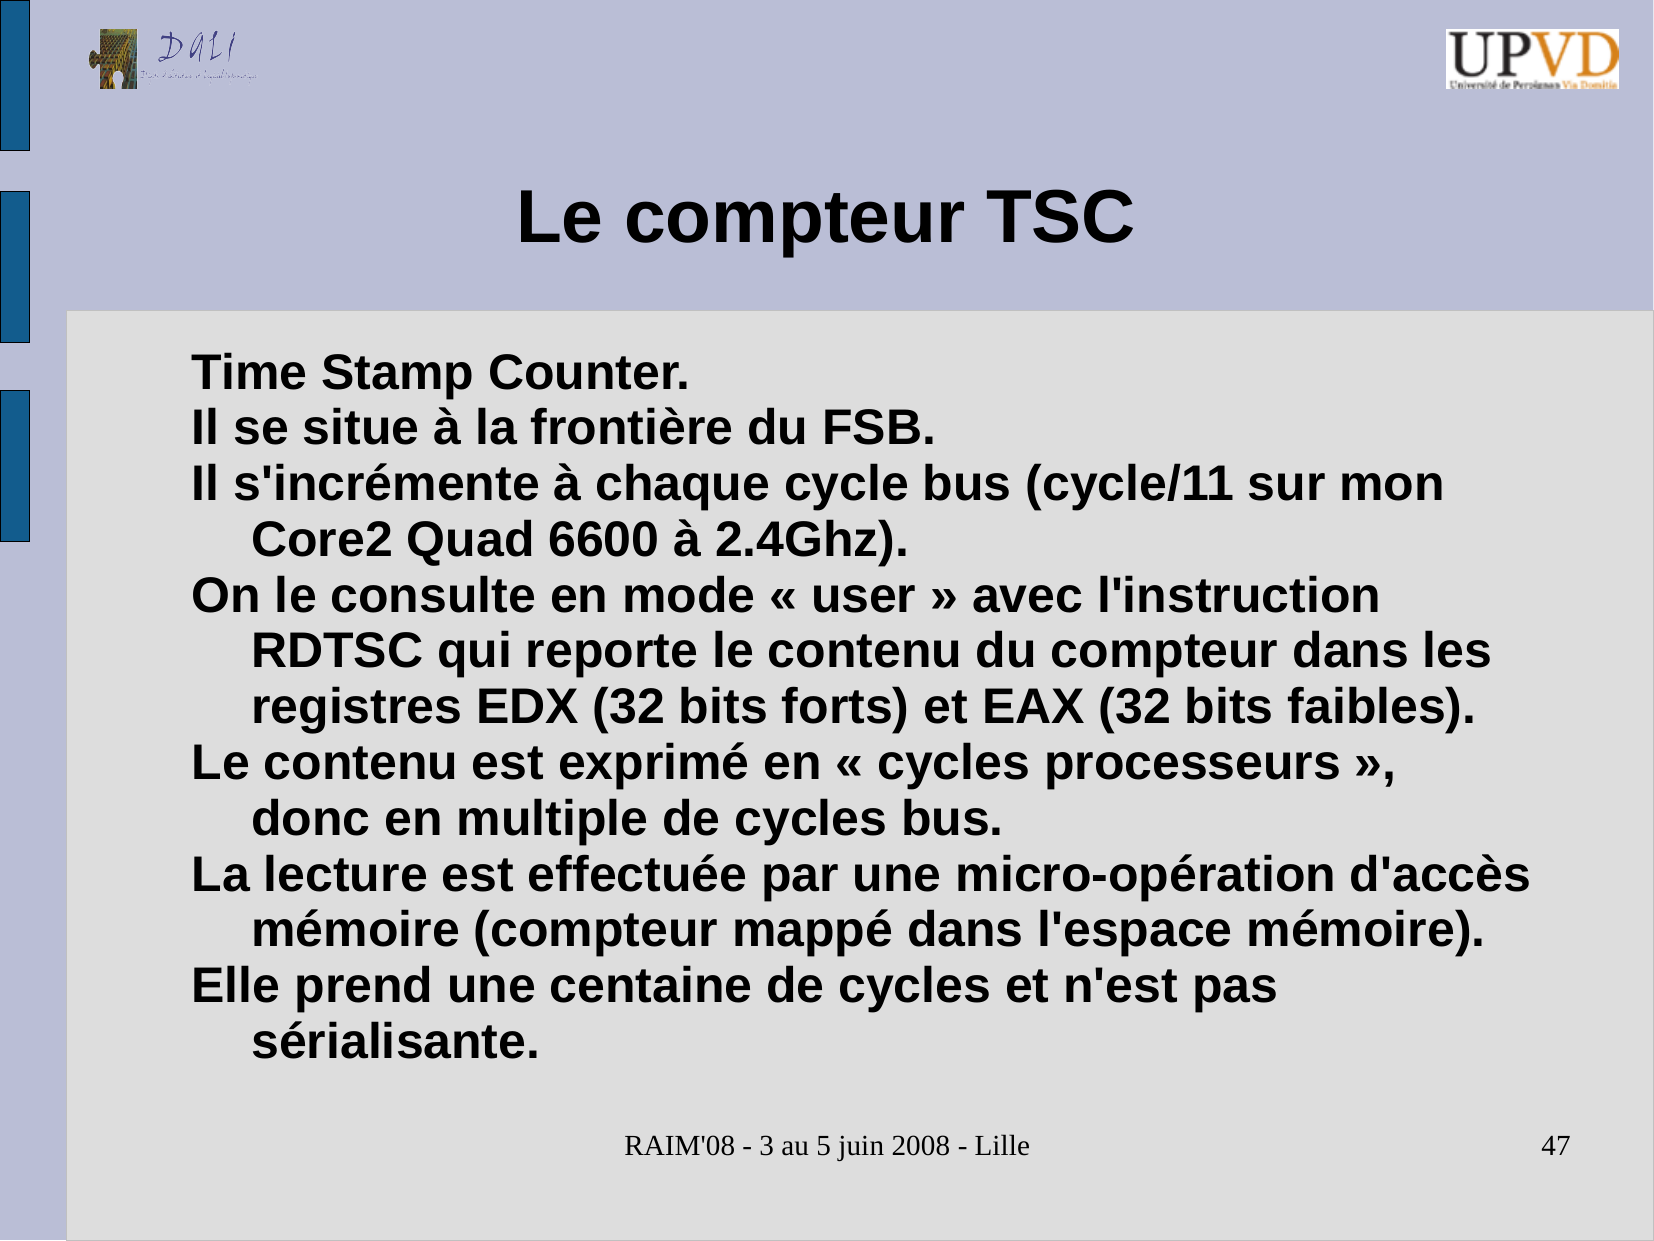

Le compteur TSC
 Time Stamp Counter.
 Il se situe à la frontière du FSB.
 Il s'incrémente à chaque cycle bus (cycle/11 sur mon
	Core2 Quad 6600 à 2.4Ghz).
 On le consulte en mode « user » avec l'instruction
	RDTSC qui reporte le contenu du compteur dans les
	registres EDX (32 bits forts) et EAX (32 bits faibles).
 Le contenu est exprimé en « cycles processeurs »,
	donc en multiple de cycles bus.
 La lecture est effectuée par une micro-opération d'accès
	mémoire (compteur mappé dans l'espace mémoire).
 Elle prend une centaine de cycles et n'est pas
	sérialisante.
RAIM'08 - 3 au 5 juin 2008 - Lille
47